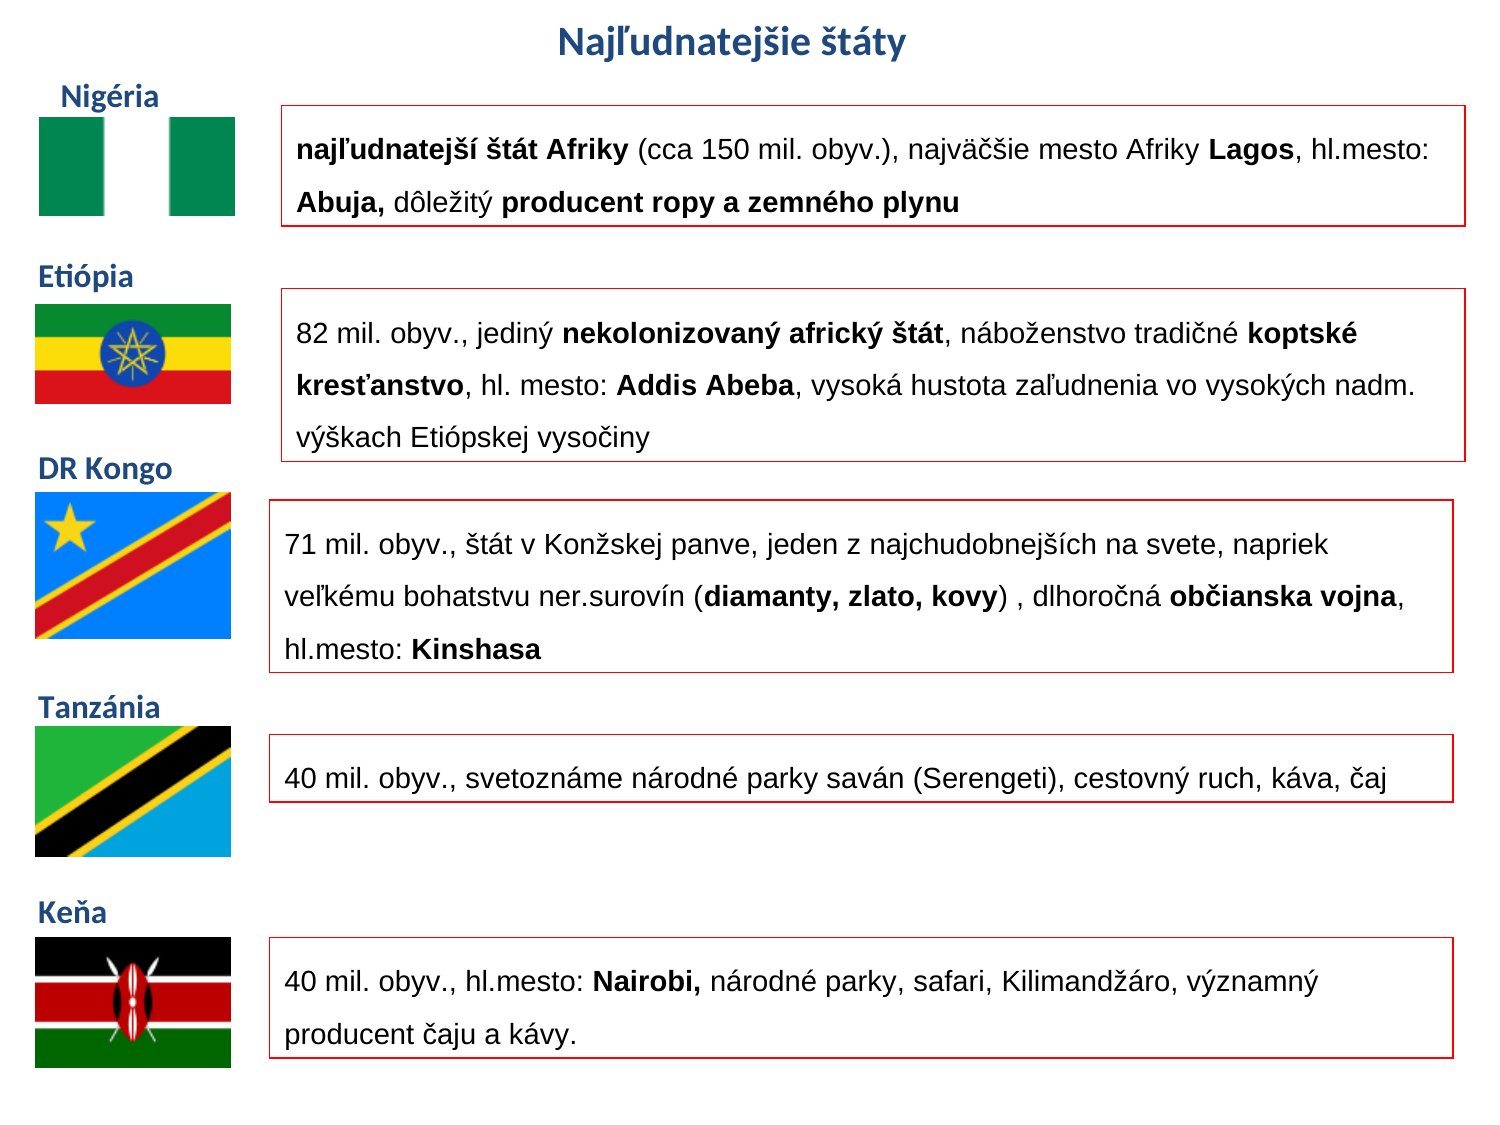

Najľudnatejšie štáty
 Nigéria
Etiópia
DR Kongo
Tanzánia
Keňa
najľudnatejší štát Afriky (cca 150 mil. obyv.), najväčšie mesto Afriky Lagos, hl.mesto: Abuja, dôležitý producent ropy a zemného plynu
82 mil. obyv., jediný nekolonizovaný africký štát, náboženstvo tradičné koptské kresťanstvo, hl. mesto: Addis Abeba, vysoká hustota zaľudnenia vo vysokých nadm. výškach Etiópskej vysočiny
71 mil. obyv., štát v Konžskej panve, jeden z najchudobnejších na svete, napriek veľkému bohatstvu ner.surovín (diamanty, zlato, kovy) , dlhoročná občianska vojna, hl.mesto: Kinshasa
40 mil. obyv., svetoznáme národné parky saván (Serengeti), cestovný ruch, káva, čaj
40 mil. obyv., hl.mesto: Nairobi, národné parky, safari, Kilimandžáro, významný producent čaju a kávy.